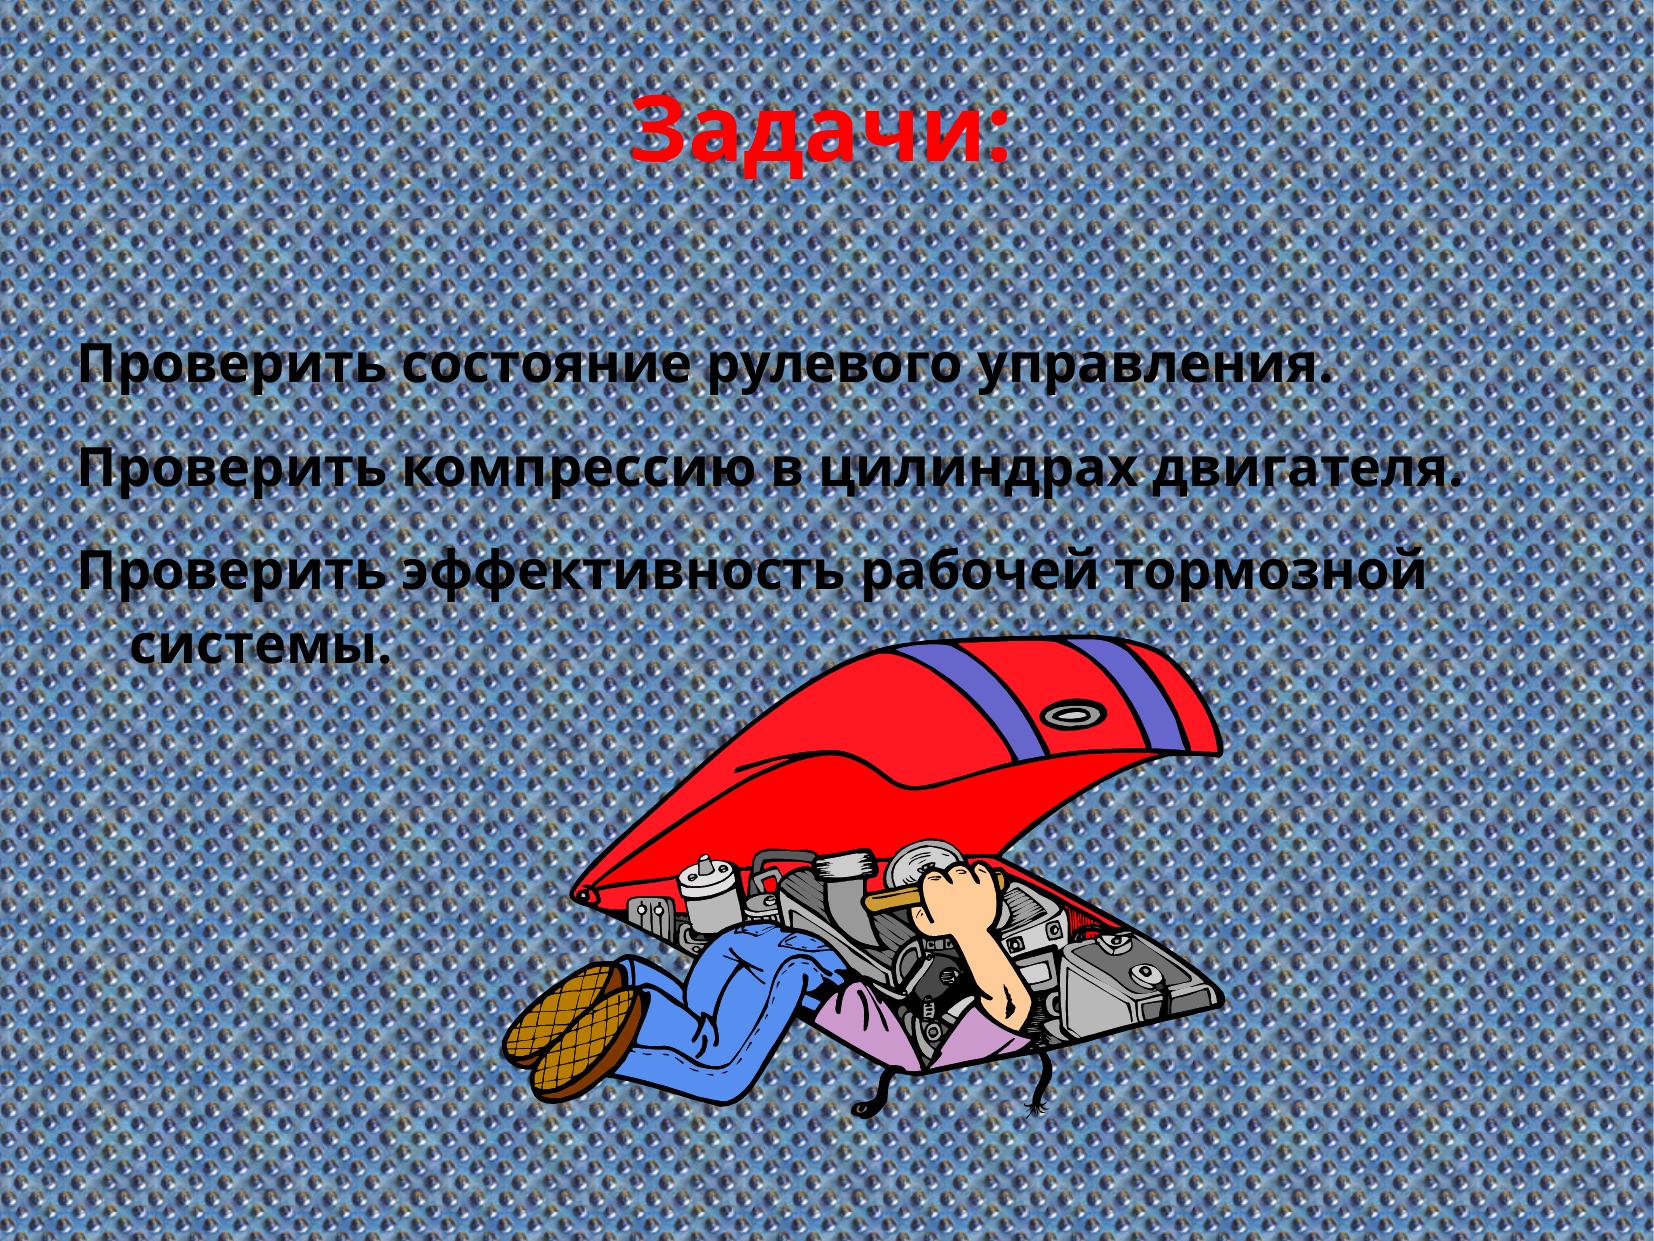

# Задачи:
Проверить состояние рулевого управления.
Проверить компрессию в цилиндрах двигателя.
Проверить эффективность рабочей тормозной системы.